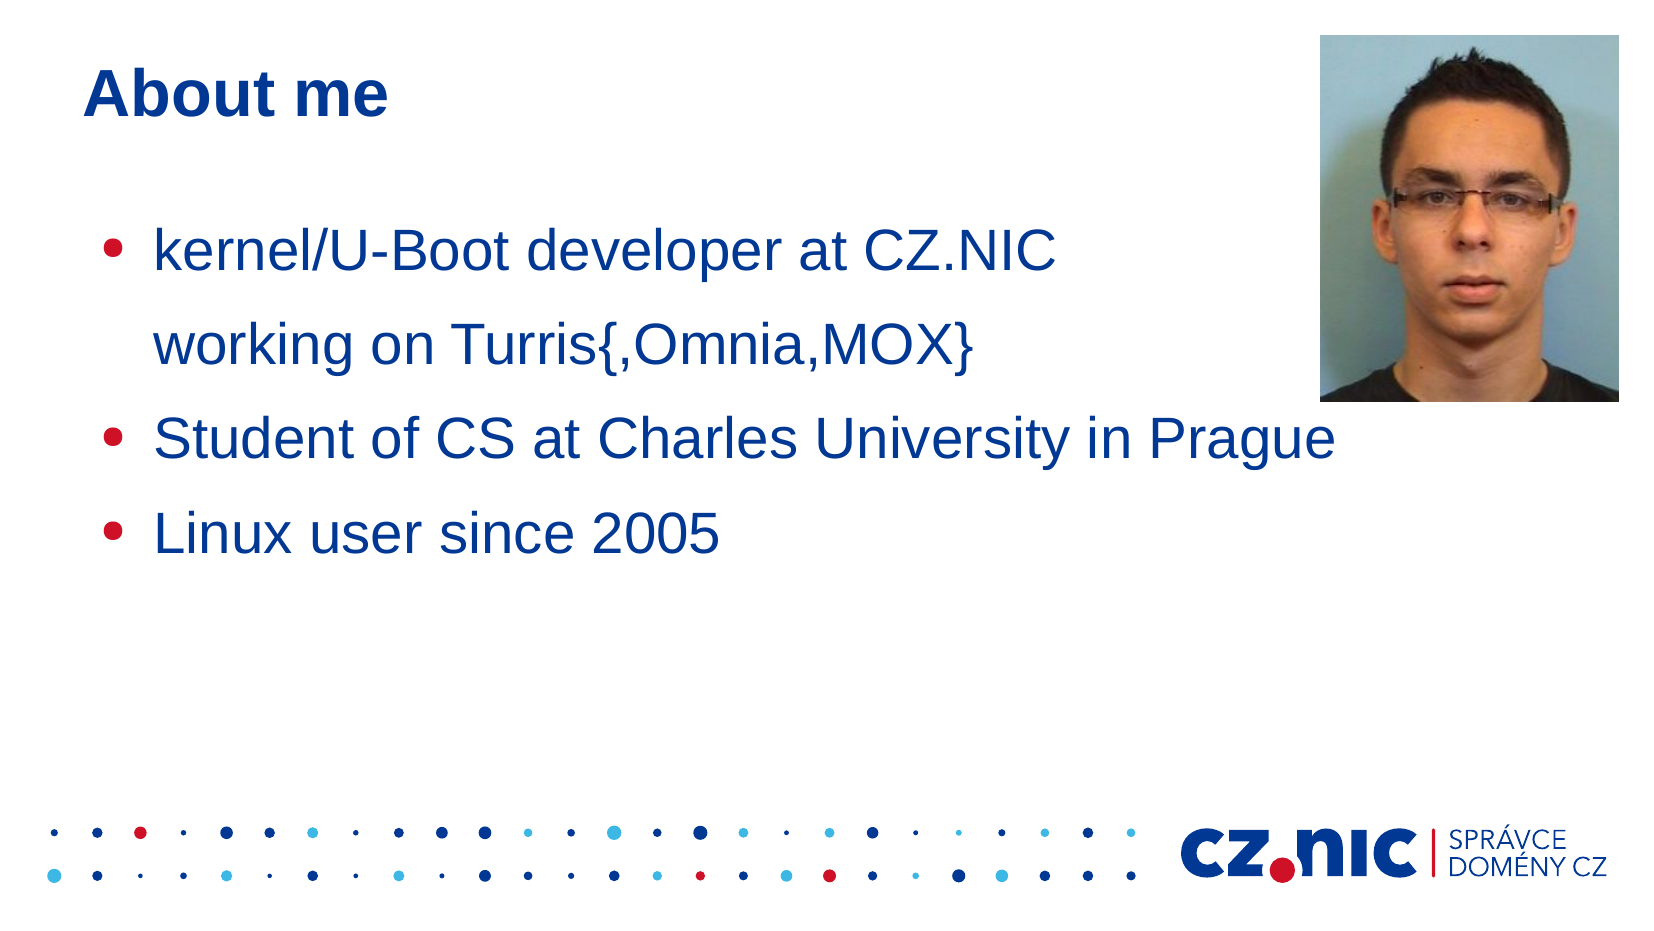

# About me
kernel/U-Boot developer at CZ.NIC
working on Turris{,Omnia,MOX}
Student of CS at Charles University in Prague
Linux user since 2005